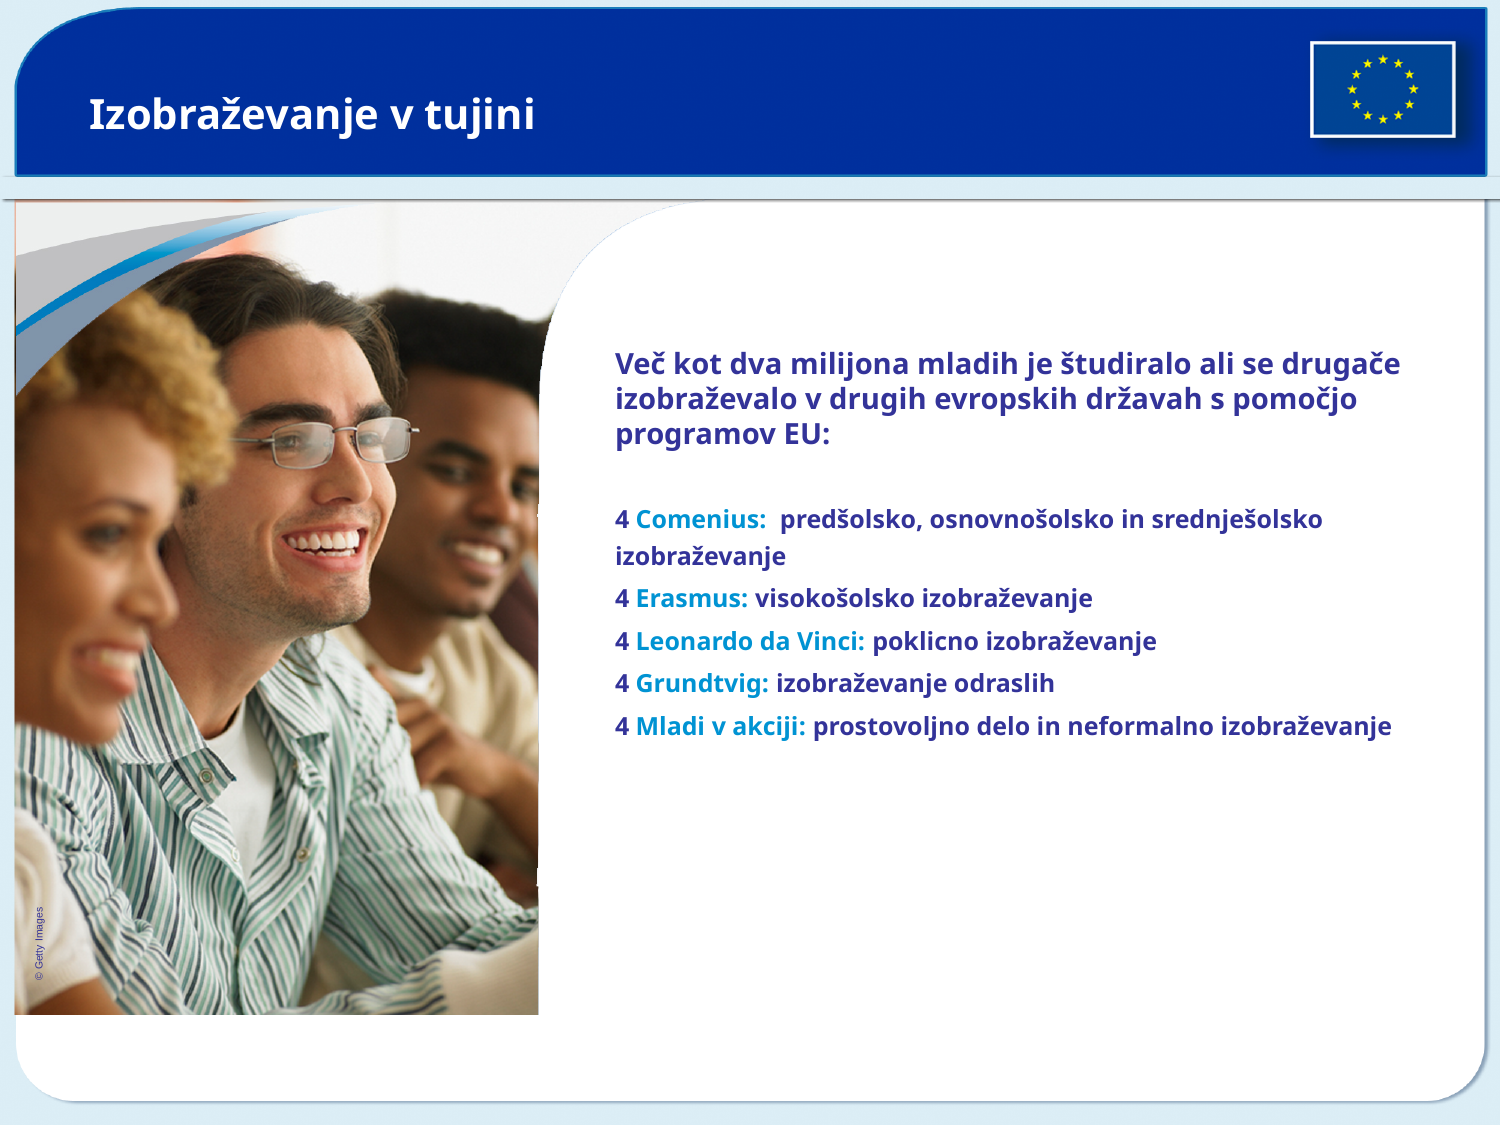

Izobraževanje v tujini
# Več kot dva milijona mladih je študiralo ali se drugače izobraževalo v drugih evropskih državah s pomočjo programov EU:
4 Comenius: predšolsko, osnovnošolsko in srednješolsko izobraževanje
4 Erasmus: visokošolsko izobraževanje
4 Leonardo da Vinci: poklicno izobraževanje
4 Grundtvig: izobraževanje odraslih
4 Mladi v akciji: prostovoljno delo in neformalno izobraževanje
© Getty Images